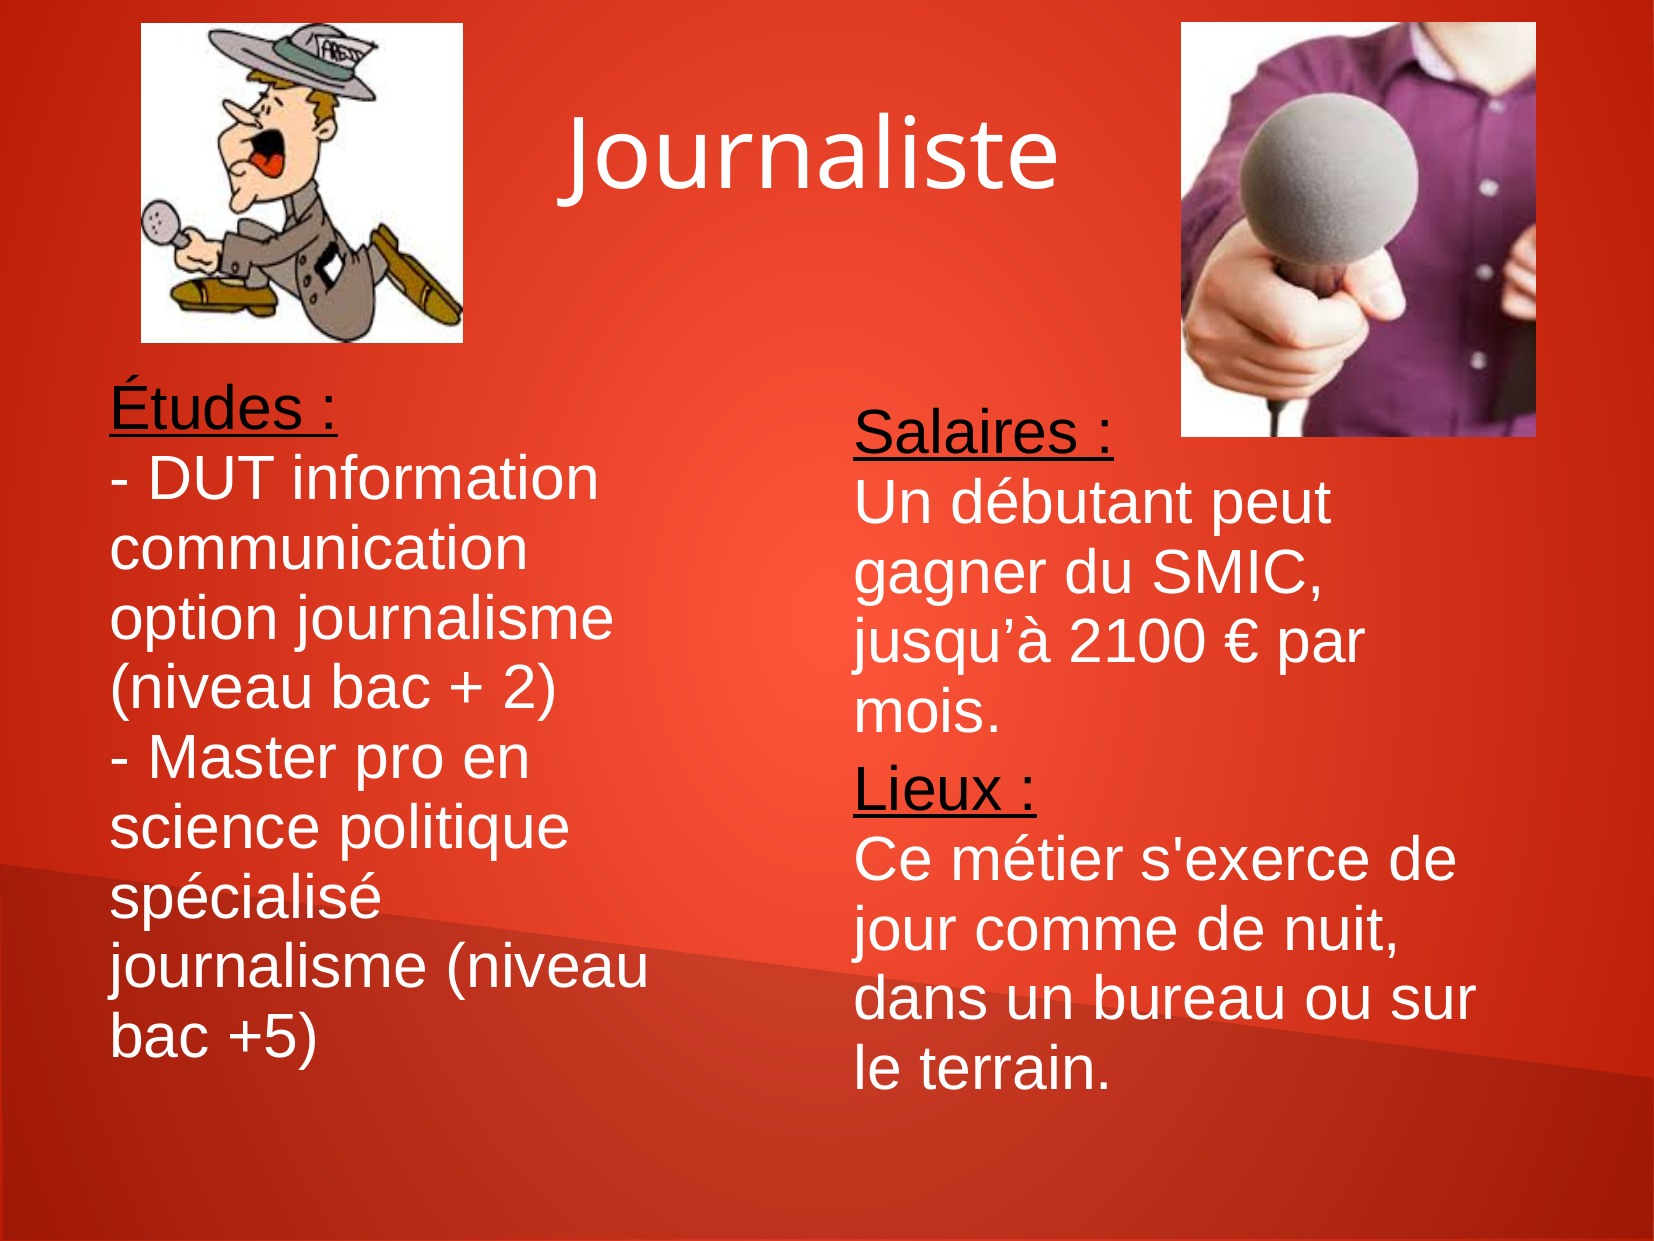

# Journaliste
Études :
- DUT information communication option journalisme (niveau bac + 2)
- Master pro en science politique spécialisé journalisme (niveau bac +5)
Salaires :
Un débutant peut gagner du SMIC, jusqu’à 2100 € par mois.
Lieux :
Ce métier s'exerce de jour comme de nuit, dans un bureau ou sur le terrain.